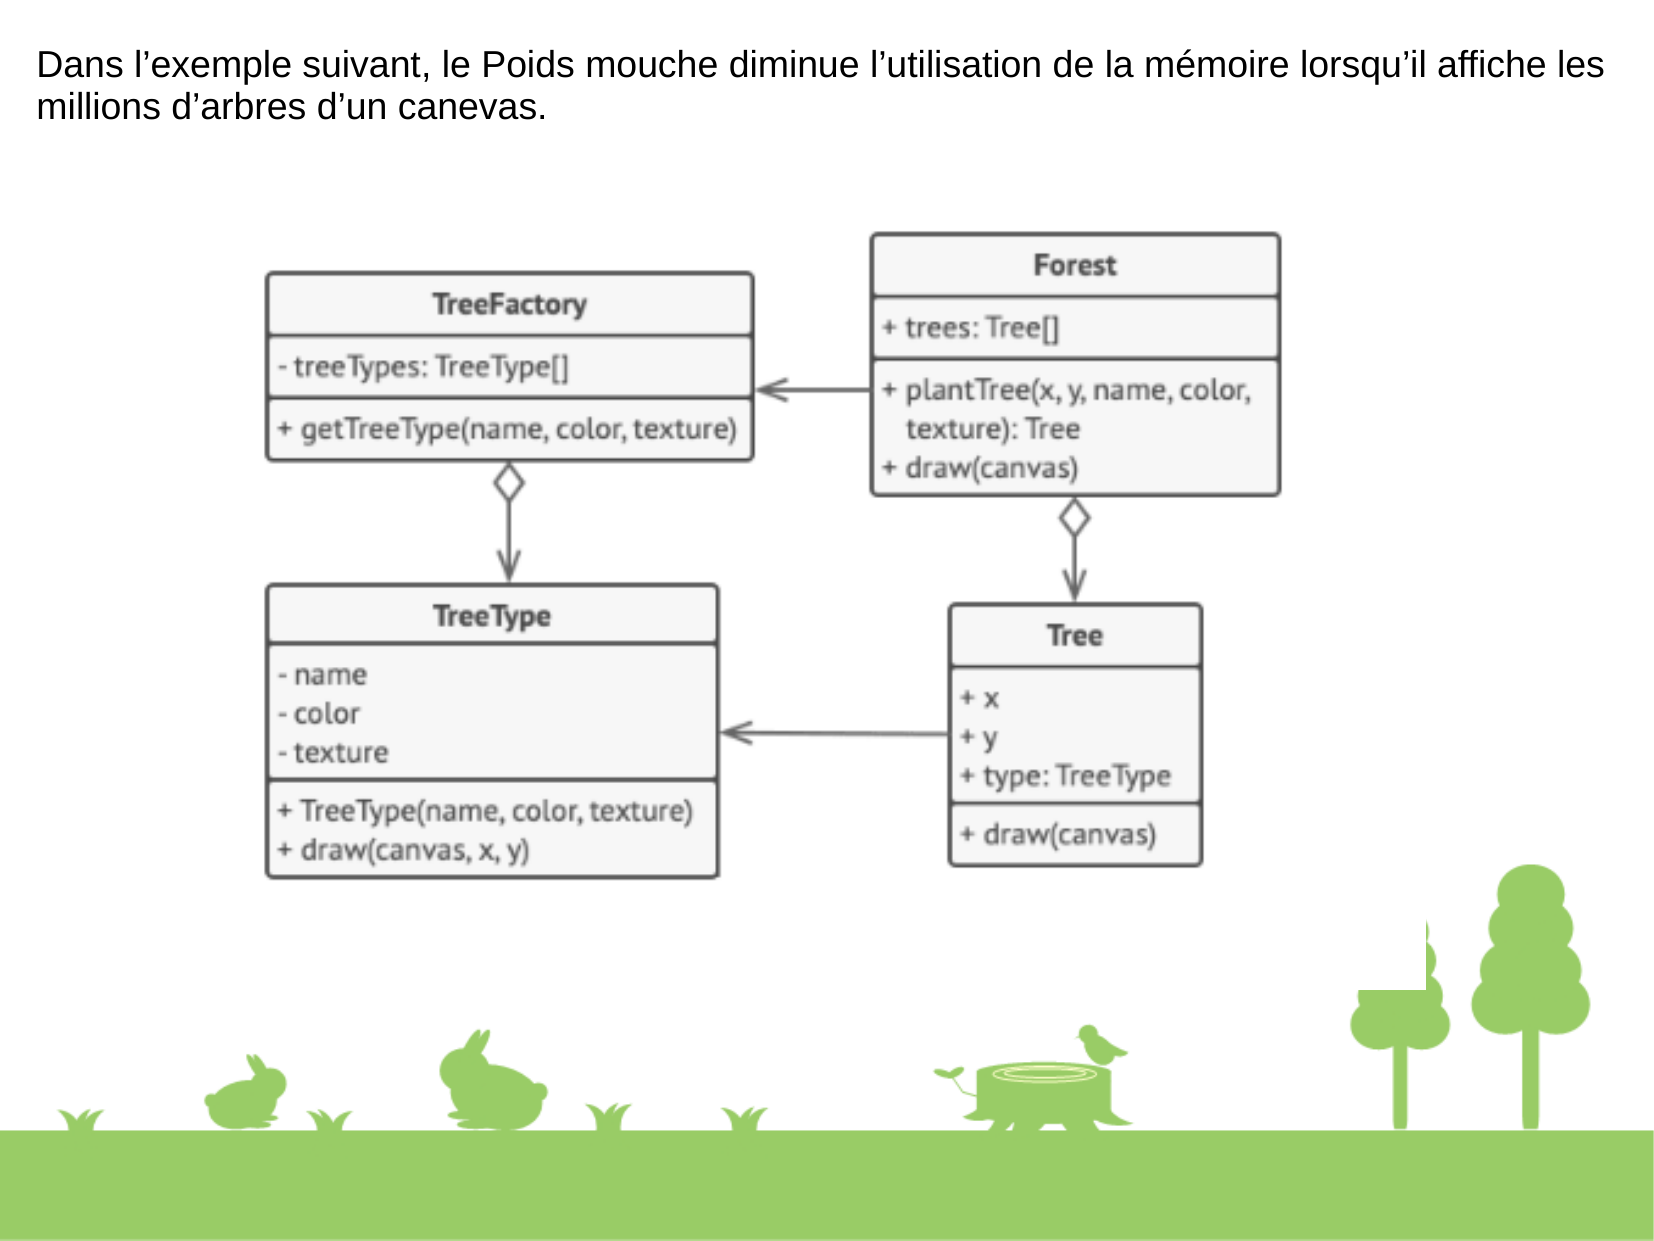

Dans l’exemple suivant, le Poids mouche diminue l’utilisation de la mémoire lorsqu’il affiche les millions d’arbres d’un canevas.